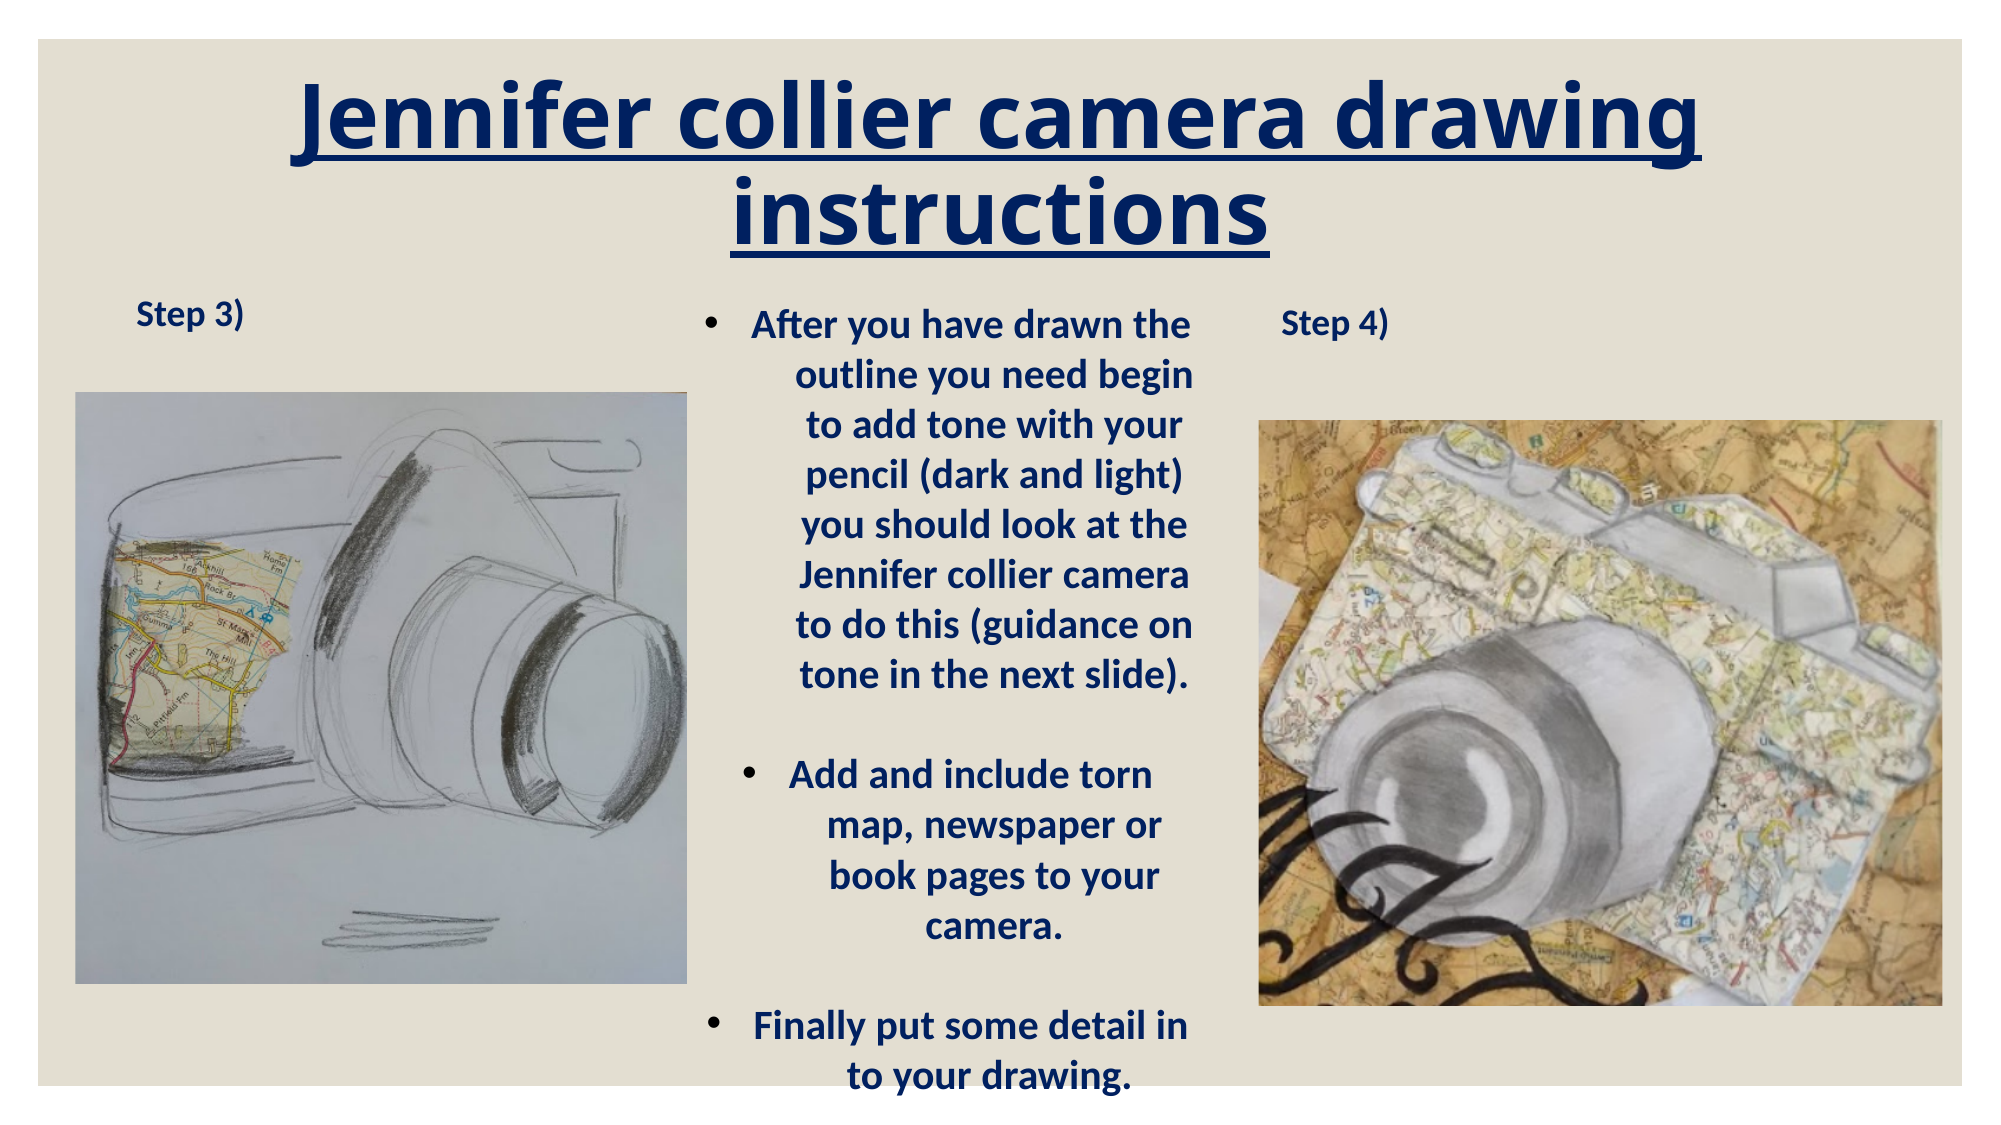

# Jennifer collier camera drawing instructions
Step 3)
After you have drawn the outline you need begin to add tone with your pencil (dark and light) you should look at the Jennifer collier camera to do this (guidance on tone in the next slide).
Add and include torn map, newspaper or book pages to your camera.
Finally put some detail in to your drawing.
Step 4)